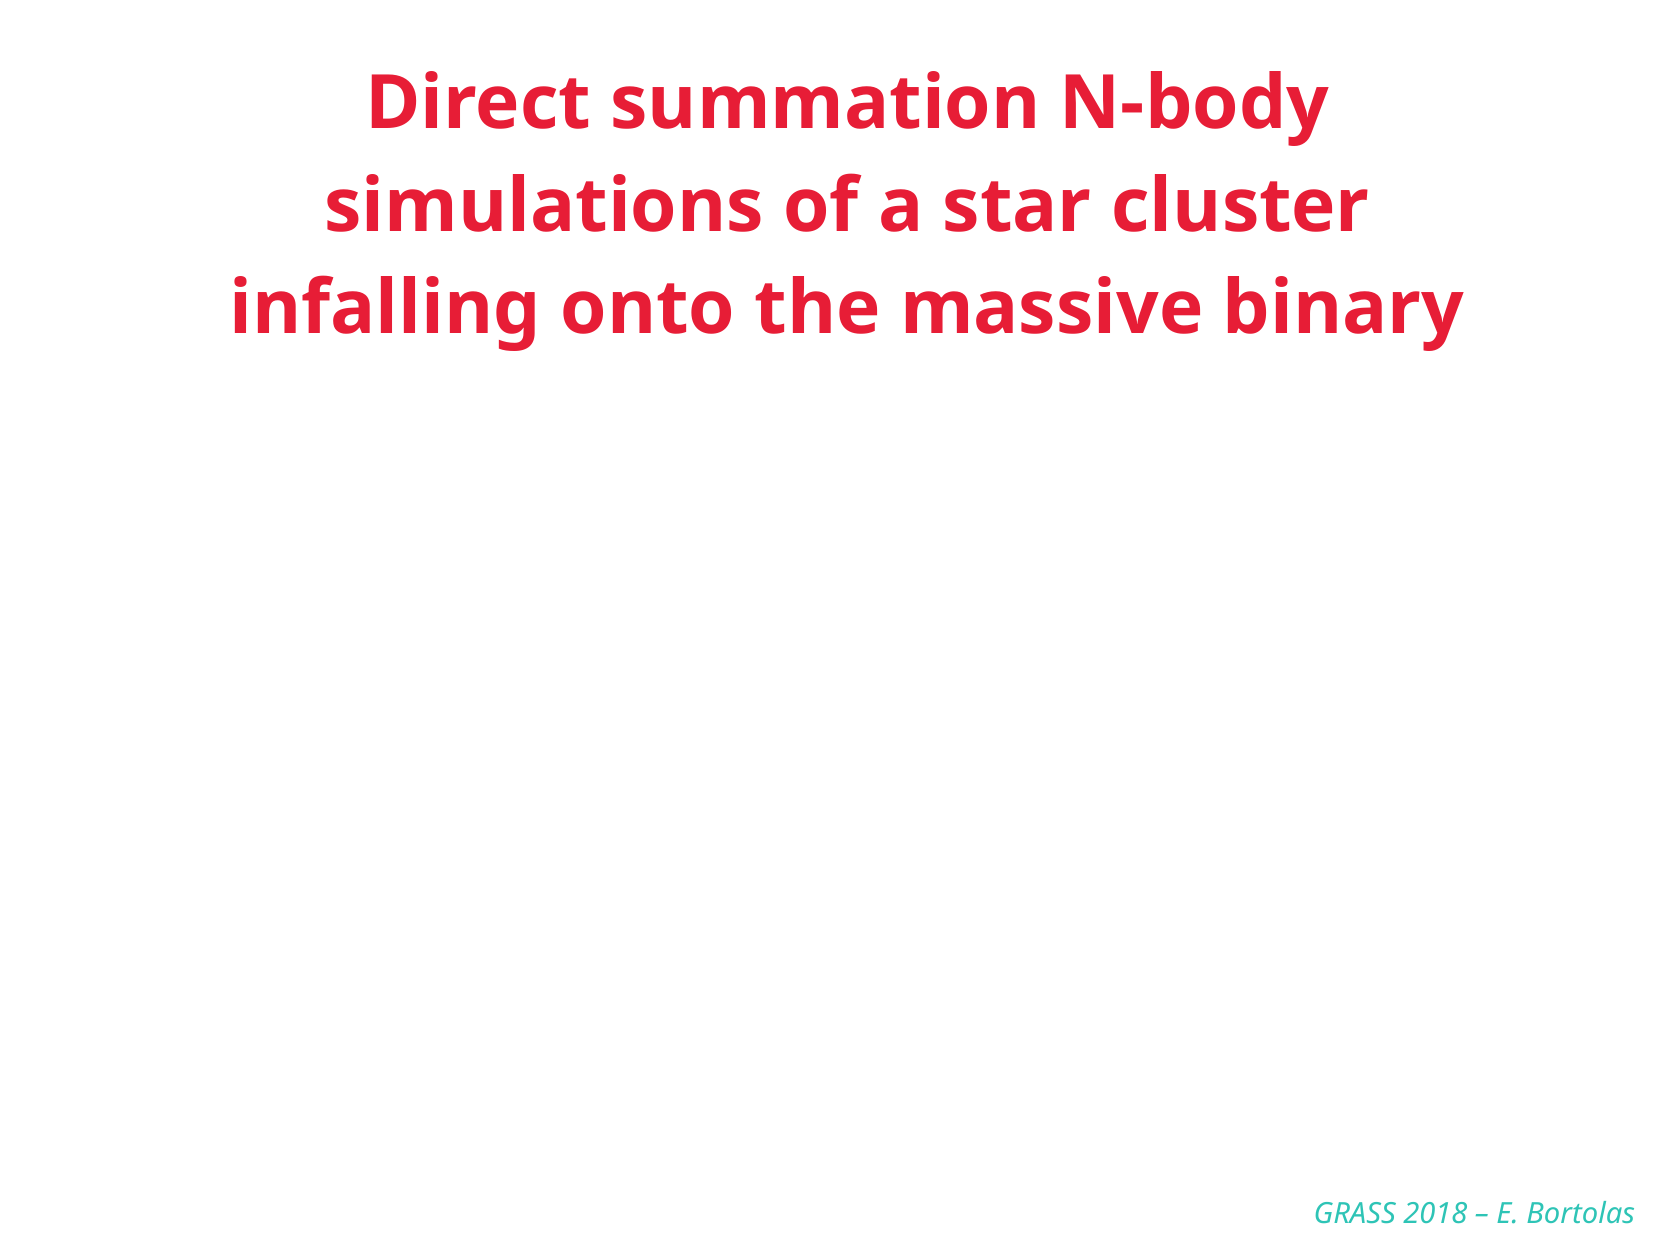

Direct summation N-body simulations of a star cluster infalling onto the massive binary
GRASS 2018 – E. Bortolas